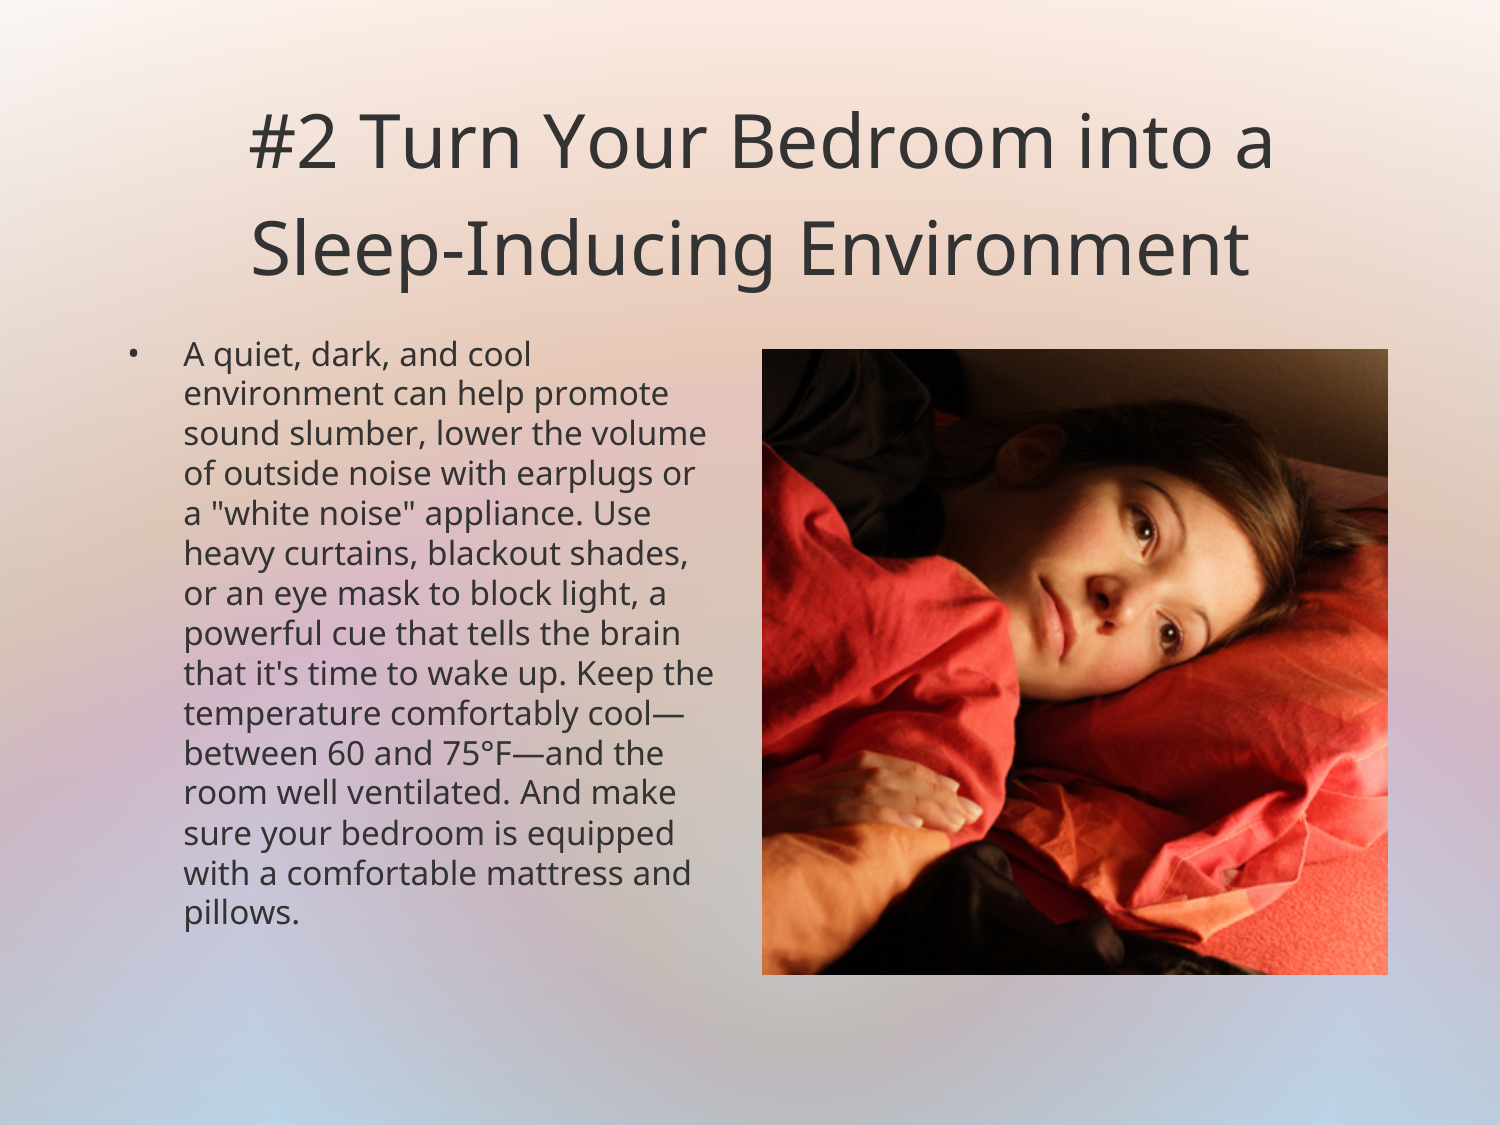

# #2 Turn Your Bedroom into a Sleep-Inducing Environment
A quiet, dark, and cool environment can help promote sound slumber, lower the volume of outside noise with earplugs or a "white noise" appliance. Use heavy curtains, blackout shades, or an eye mask to block light, a powerful cue that tells the brain that it's time to wake up. Keep the temperature comfortably cool—between 60 and 75°F—and the room well ventilated. And make sure your bedroom is equipped with a comfortable mattress and pillows.